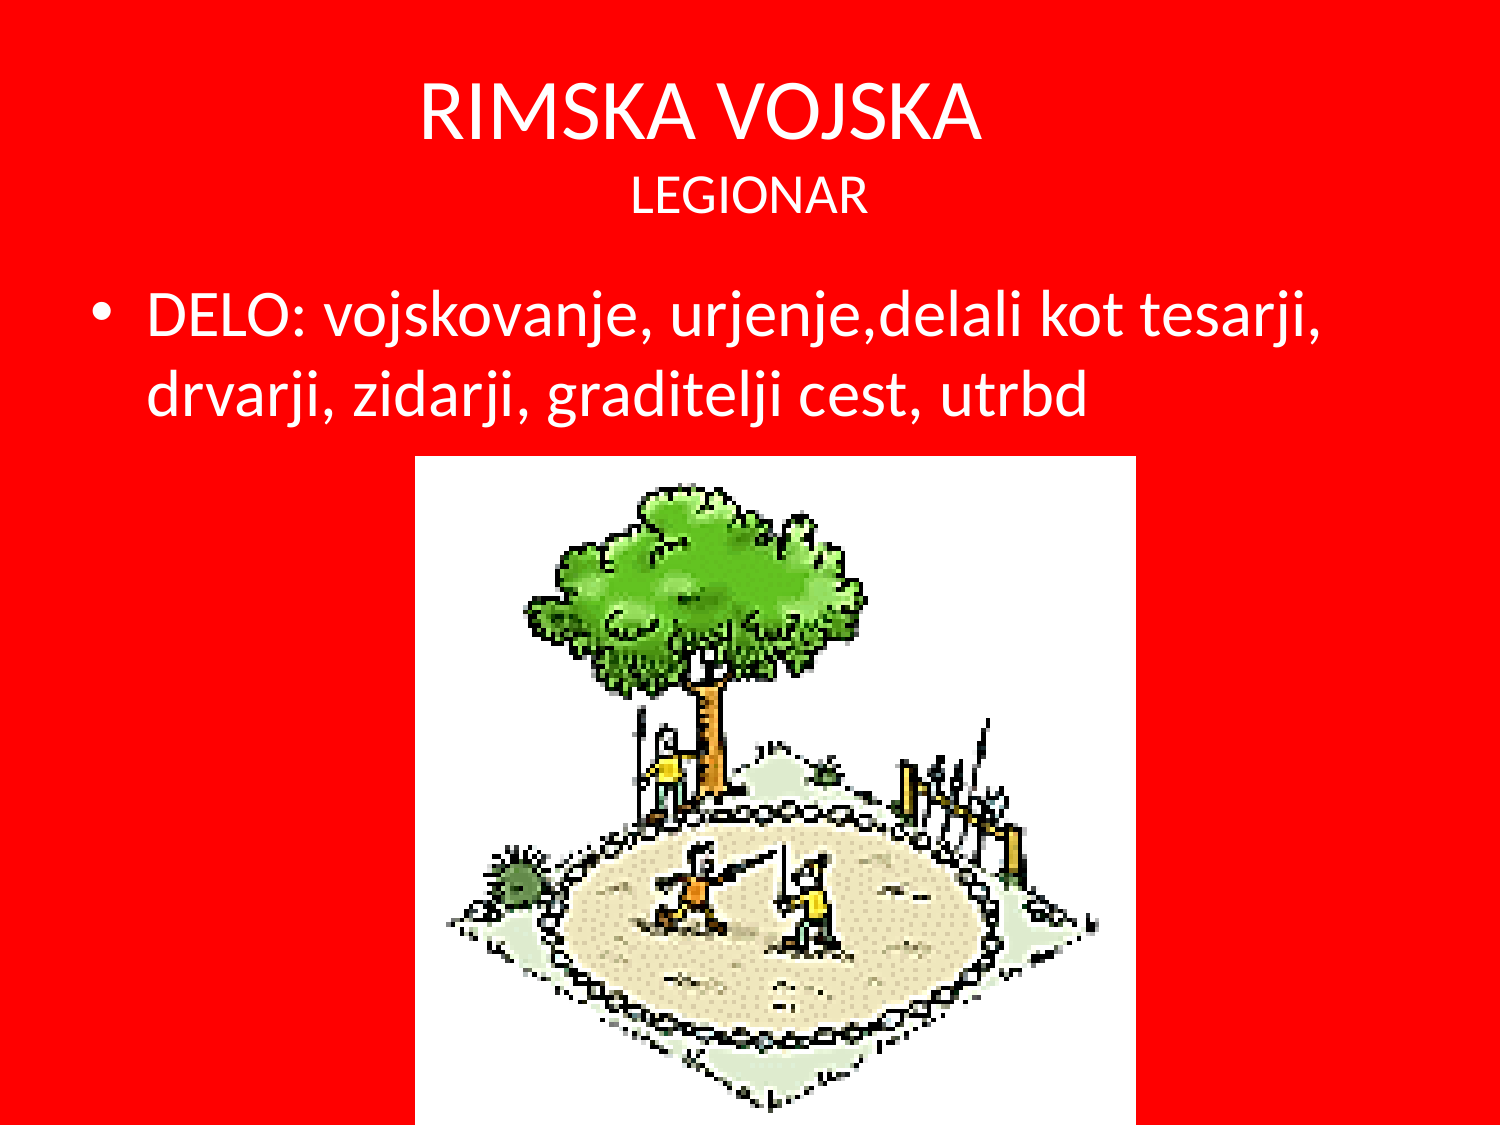

# RIMSKA VOJSKA LEGIONAR
DELO: vojskovanje, urjenje,delali kot tesarji, drvarji, zidarji, graditelji cest, utrbd